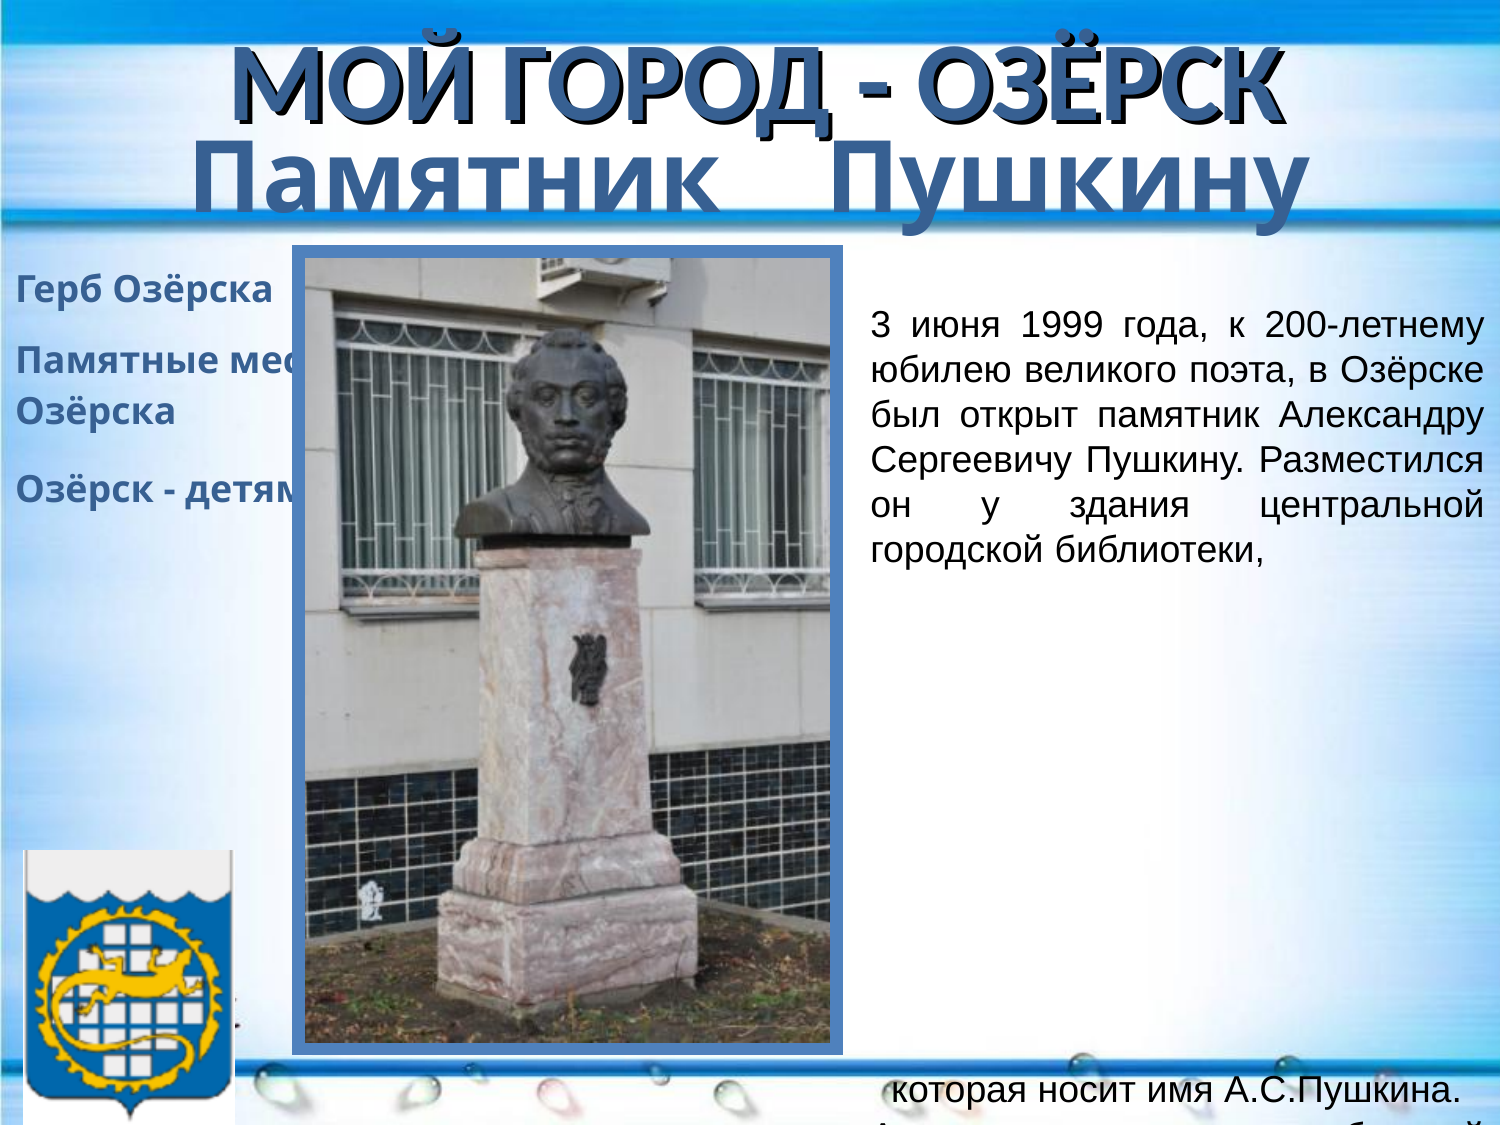

Мой город - Озёрск
Памятник Пушкину
Герб Озёрска
3 июня 1999 года, к 200-летнему юбилею великого поэта, в Озёрске был открыт памятник Александру Сергеевичу Пушкину. Разместился он у здания центральной городской библиотеки, которая носит имя А.С.Пушкина.
Автор памятника — челябинский скульптор А.П.Кудряшов, присутствовал на открытии. Интересно, что день рождения у автора — 6 июня, как и у Александра Сергеевича.
Памятные места
Озёрска
Озёрск - детям